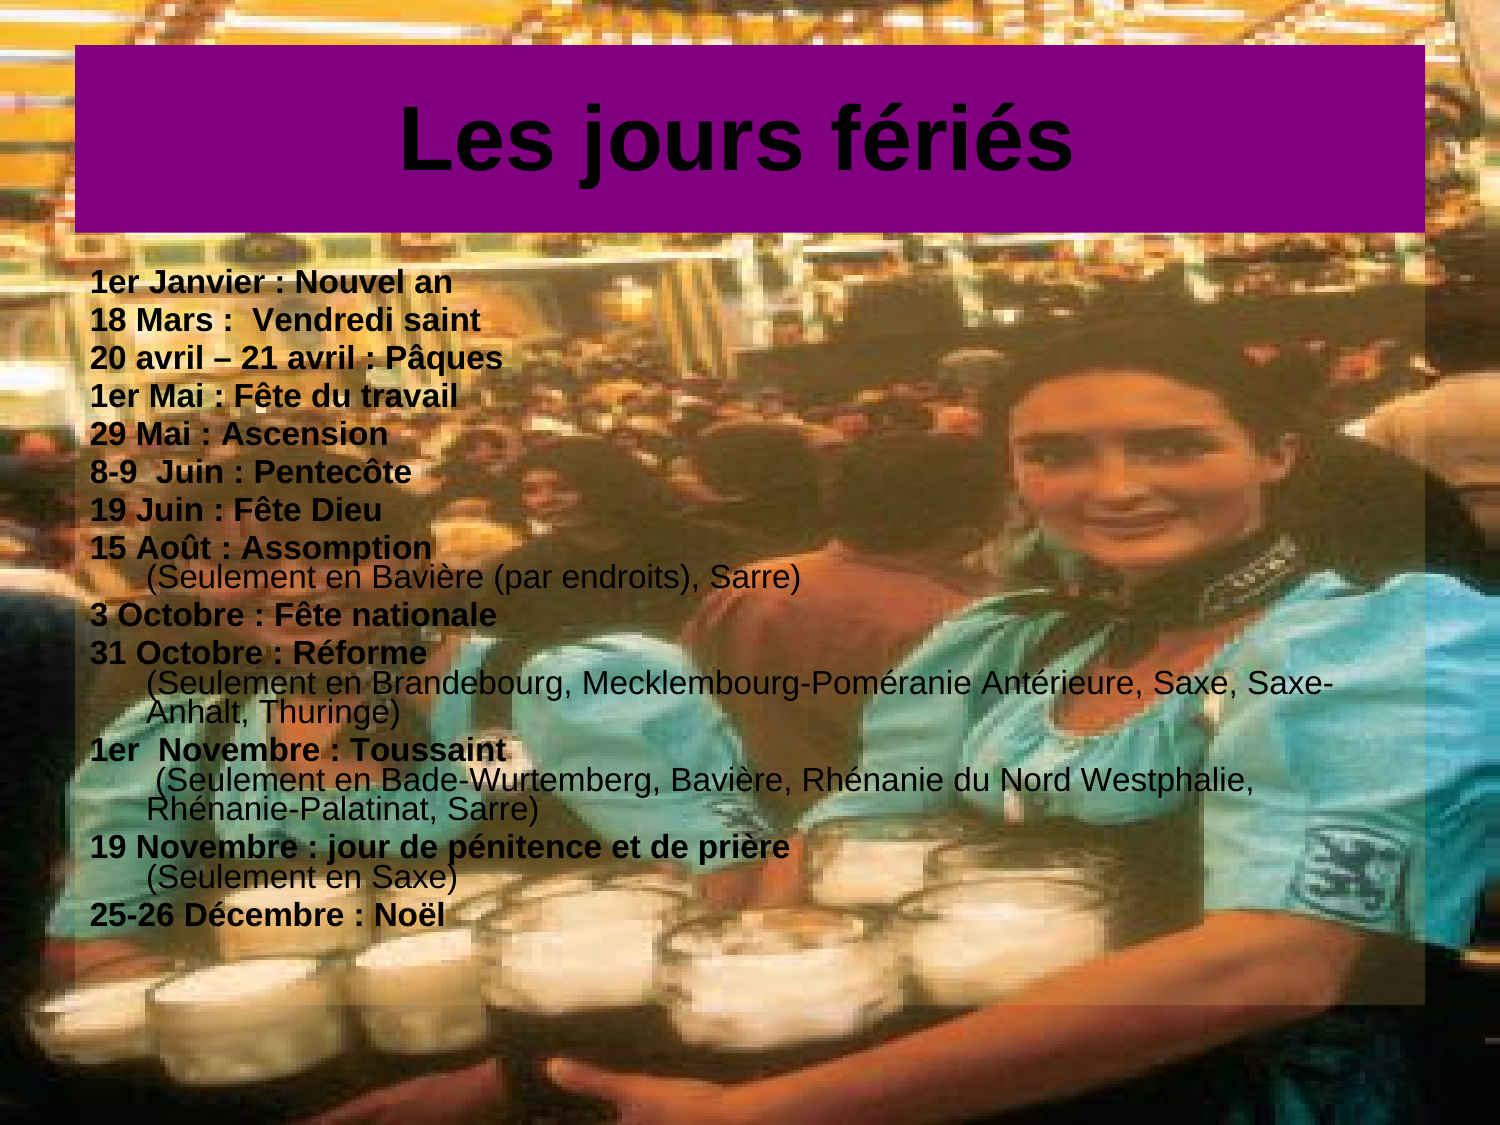

# Les jours fériés
1er Janvier : Nouvel an
18 Mars :  Vendredi saint
20 avril – 21 avril : Pâques
1er Mai : Fête du travail
29 Mai : Ascension
8-9  Juin : Pentecôte
19 Juin : Fête Dieu
15 Août : Assomption
(Seulement en Bavière (par endroits), Sarre)
3 Octobre : Fête nationale
31 Octobre : Réforme
(Seulement en Brandebourg, Mecklembourg-Poméranie Antérieure, Saxe, Saxe-Anhalt, Thuringe)
1er  Novembre : Toussaint
 (Seulement en Bade-Wurtemberg, Bavière, Rhénanie du Nord Westphalie, Rhénanie-Palatinat, Sarre)
19 Novembre : jour de pénitence et de prière
(Seulement en Saxe)
25-26 Décembre : Noël